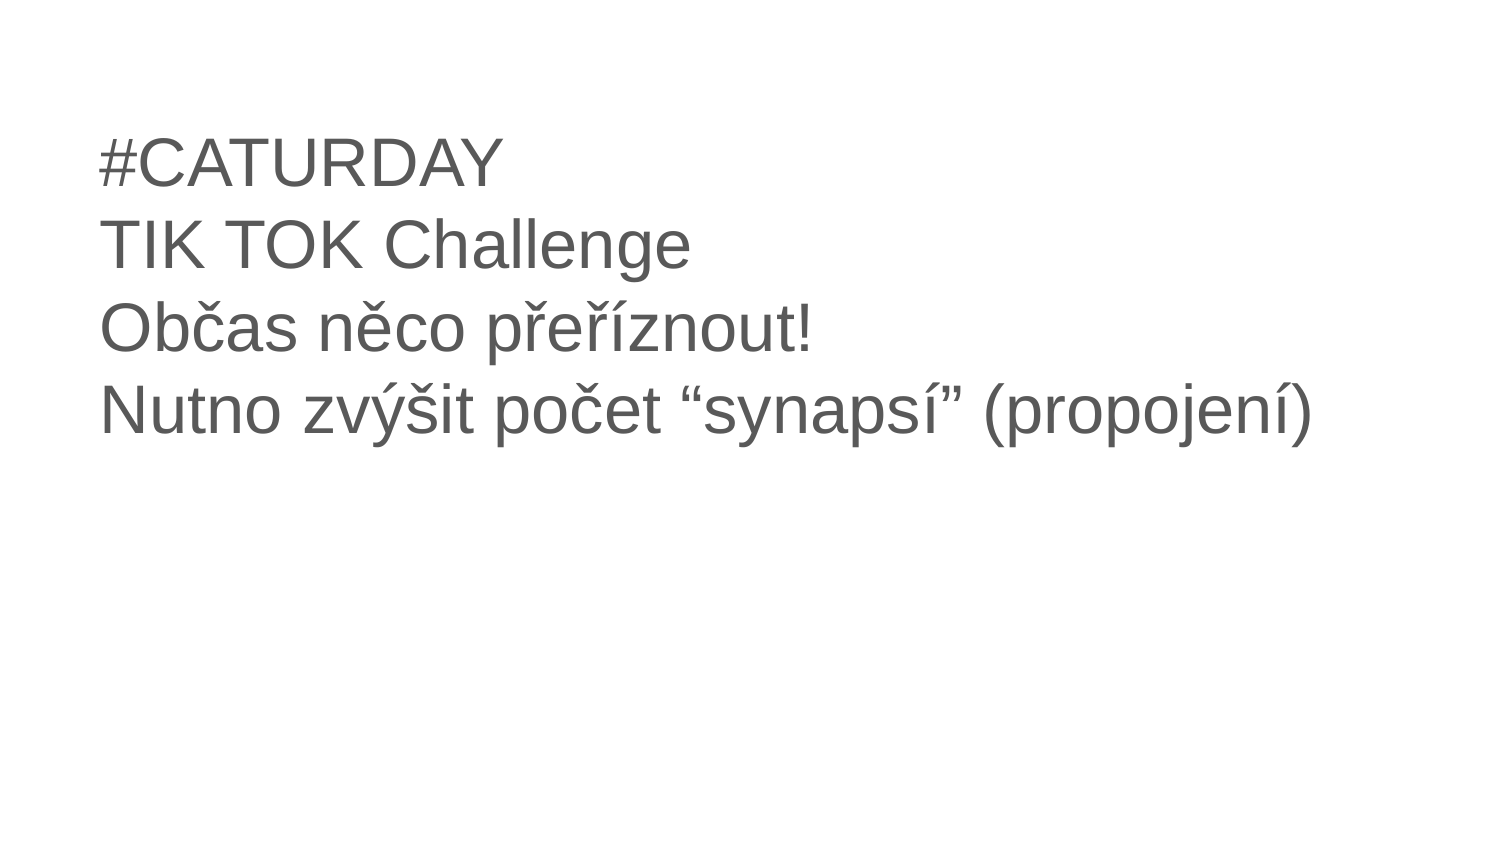

#CATURDAY
TIK TOK Challenge
Občas něco přeříznout!
Nutno zvýšit počet “synapsí” (propojení)